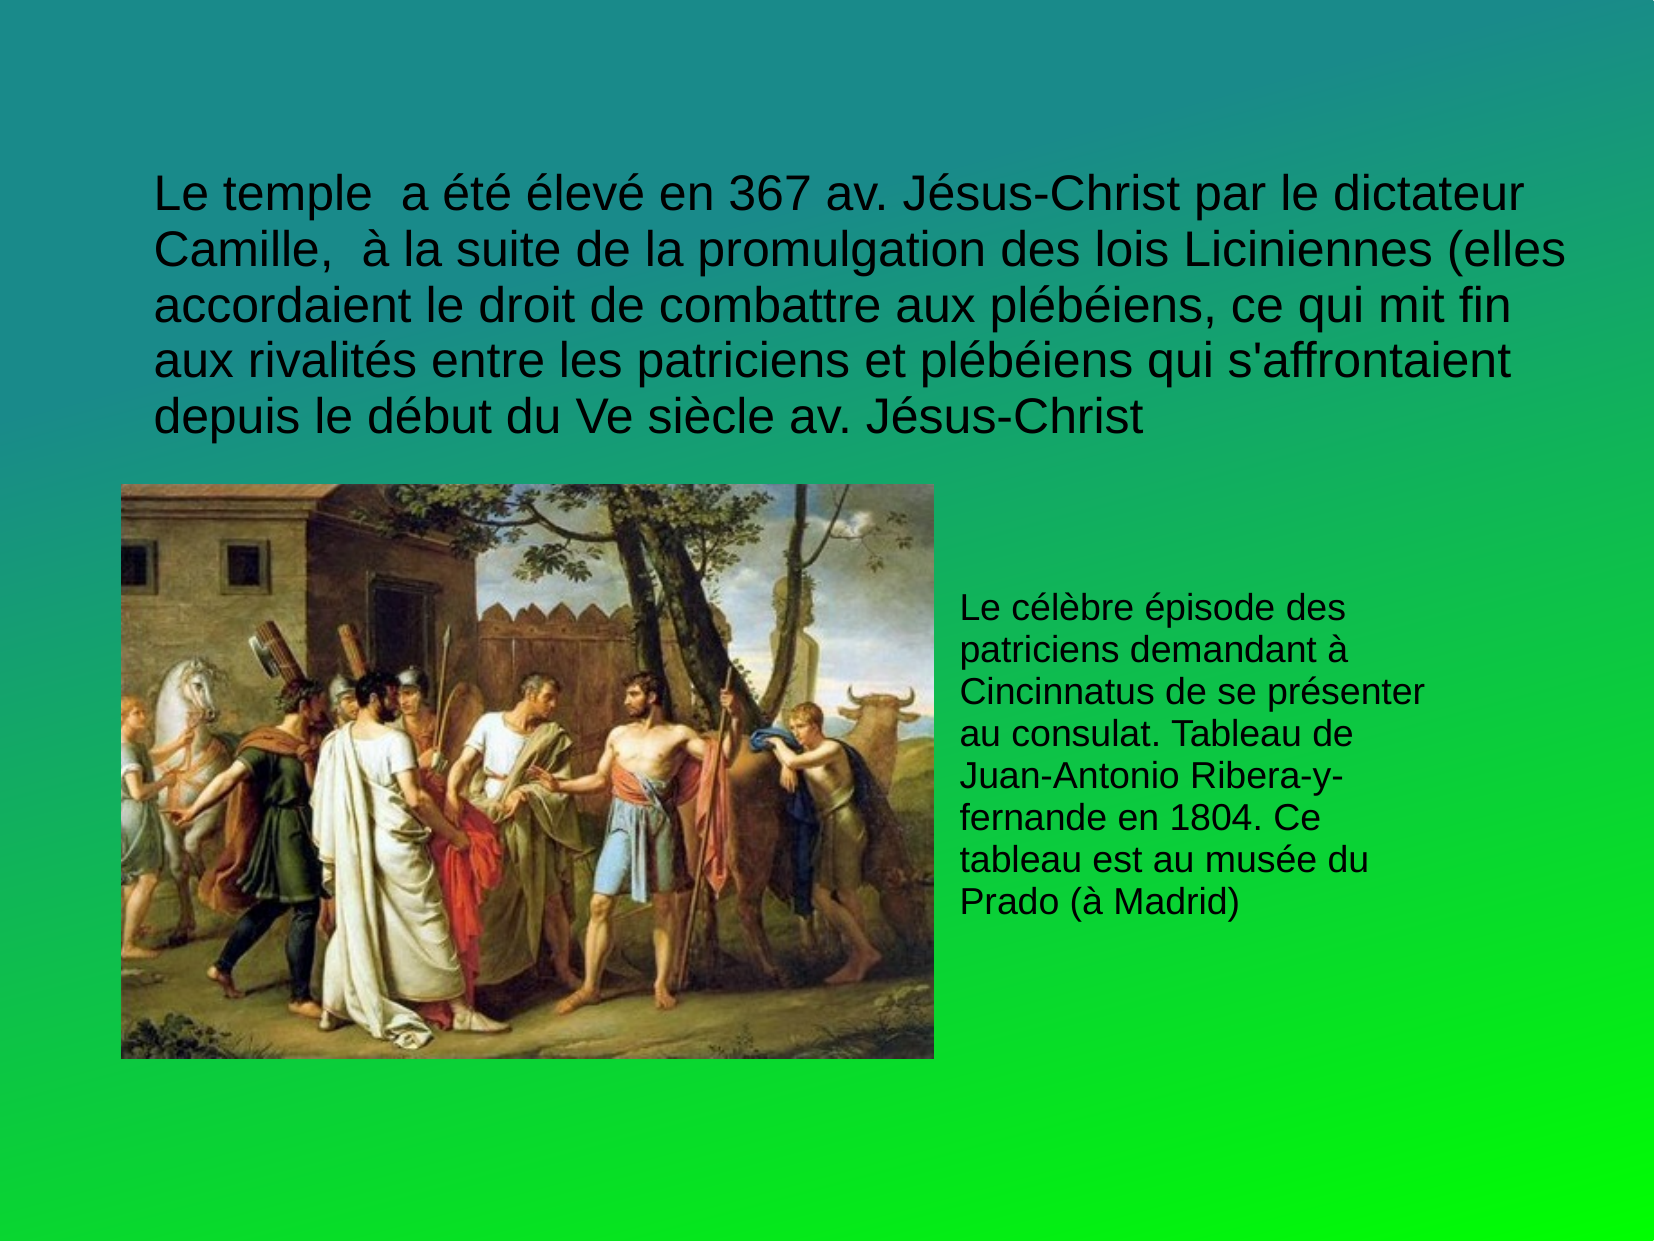

# Le temple a été élevé en 367 av. Jésus-Christ par le dictateur Camille, à la suite de la promulgation des lois Liciniennes (elles accordaient le droit de combattre aux plébéiens, ce qui mit fin aux rivalités entre les patriciens et plébéiens qui s'affrontaient depuis le début du Ve siècle av. Jésus-Christ
Le célèbre épisode des patriciens demandant à Cincinnatus de se présenter au consulat. Tableau de Juan-Antonio Ribera-y-fernande en 1804. Ce tableau est au musée du Prado (à Madrid)